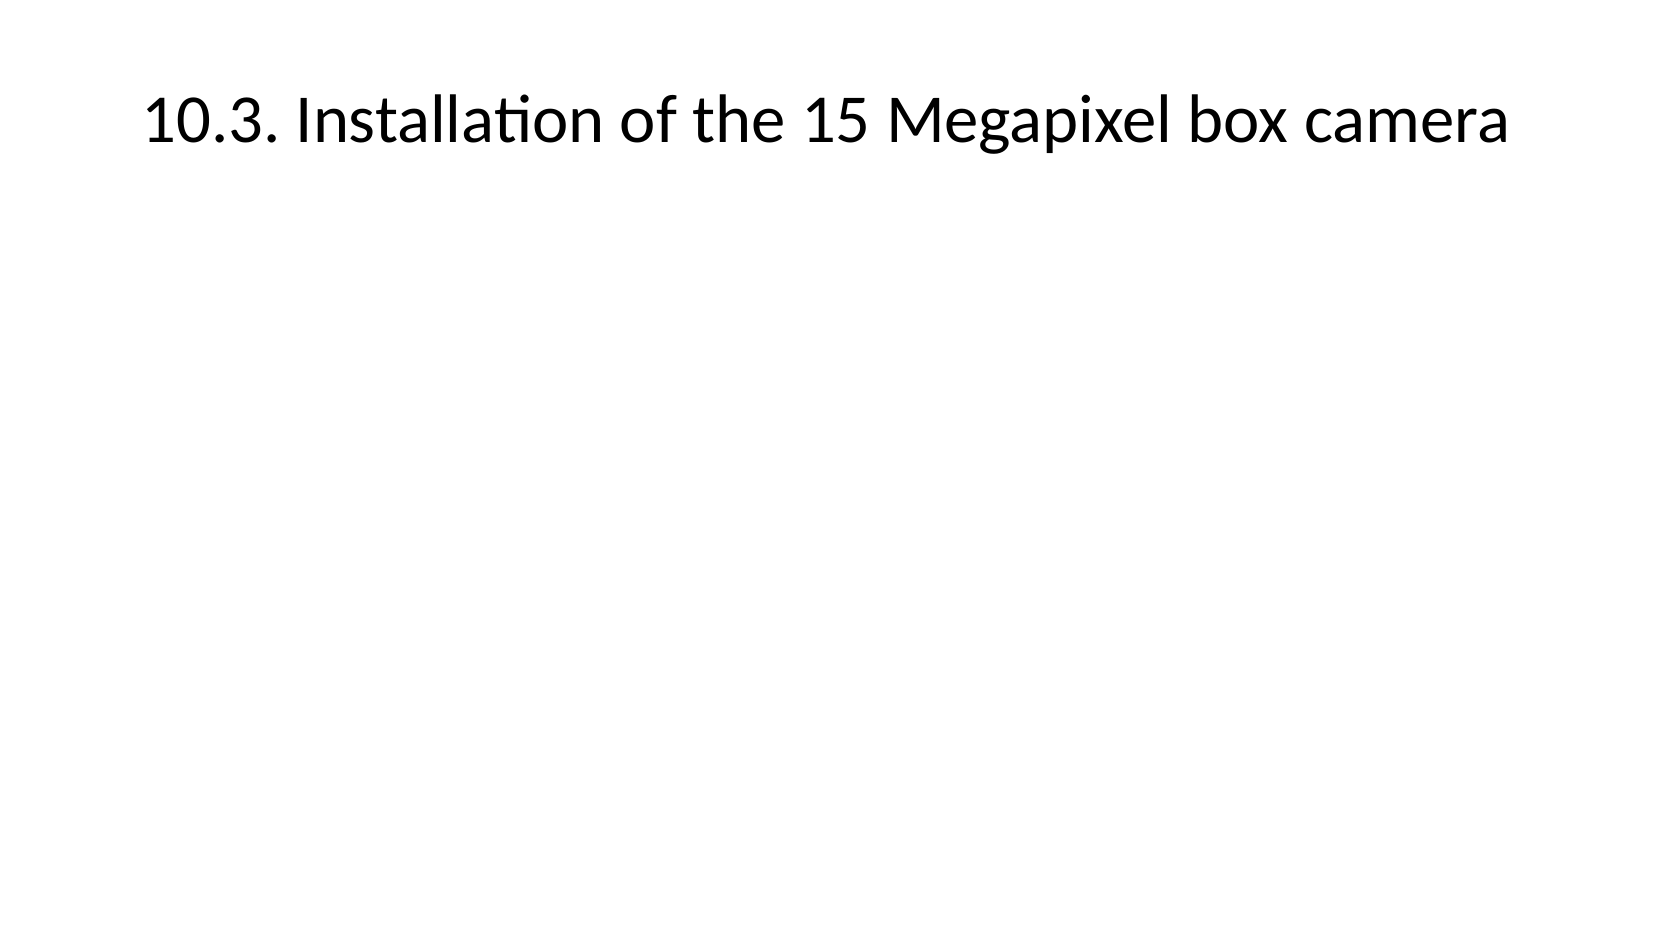

# 10.3. Installation of the 15 Megapixel box camera